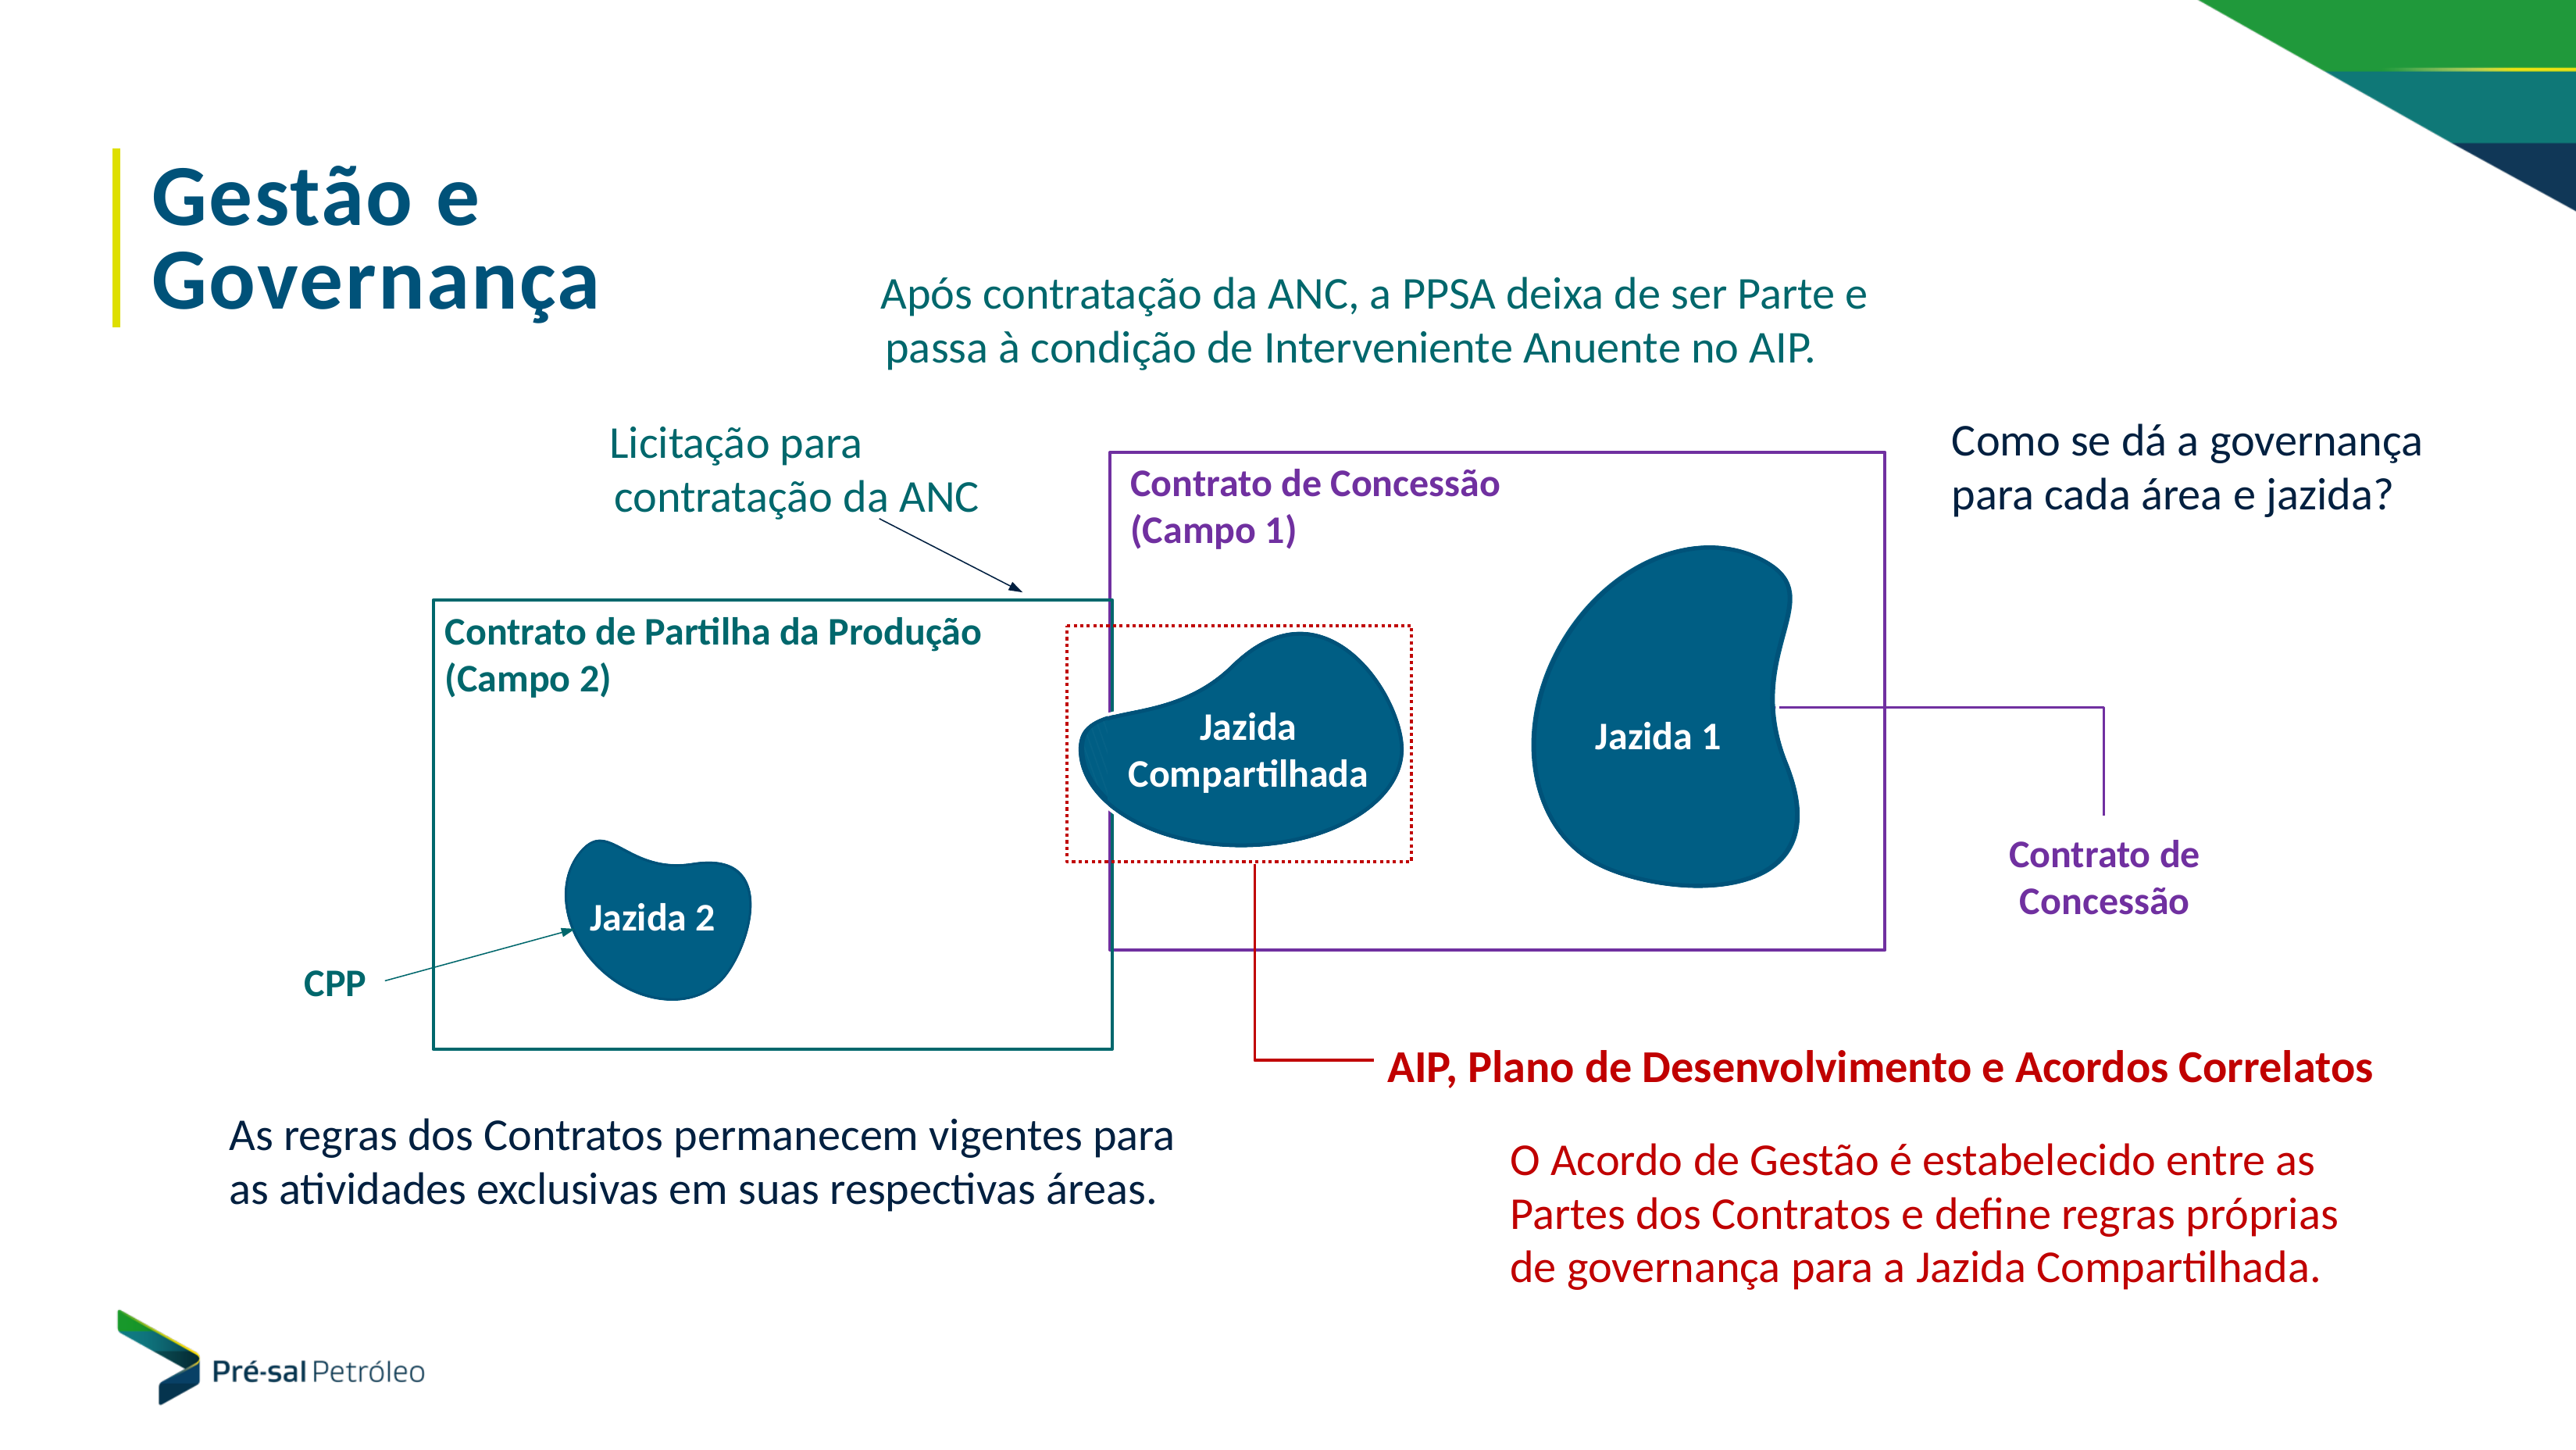

# Gestão e Governança
Após contratação da ANC, a PPSA deixa de ser Parte e passa à condição de Interveniente Anuente no AIP.
Como se dá a governança para cada área e jazida?
Licitação para contratação da ANC
Contrato de Concessão (Campo 1)
Jazida 1
Contrato de Partilha da Produção (Campo 2)
Jazida Compartilhada
Contrato de Concessão
Jazida 2
JAZIDA
AIP, Plano de Desenvolvimento e Acordos Correlatos
CPP
As regras dos Contratos permanecem vigentes para as atividades exclusivas em suas respectivas áreas.
O Acordo de Gestão é estabelecido entre as Partes dos Contratos e define regras próprias de governança para a Jazida Compartilhada.